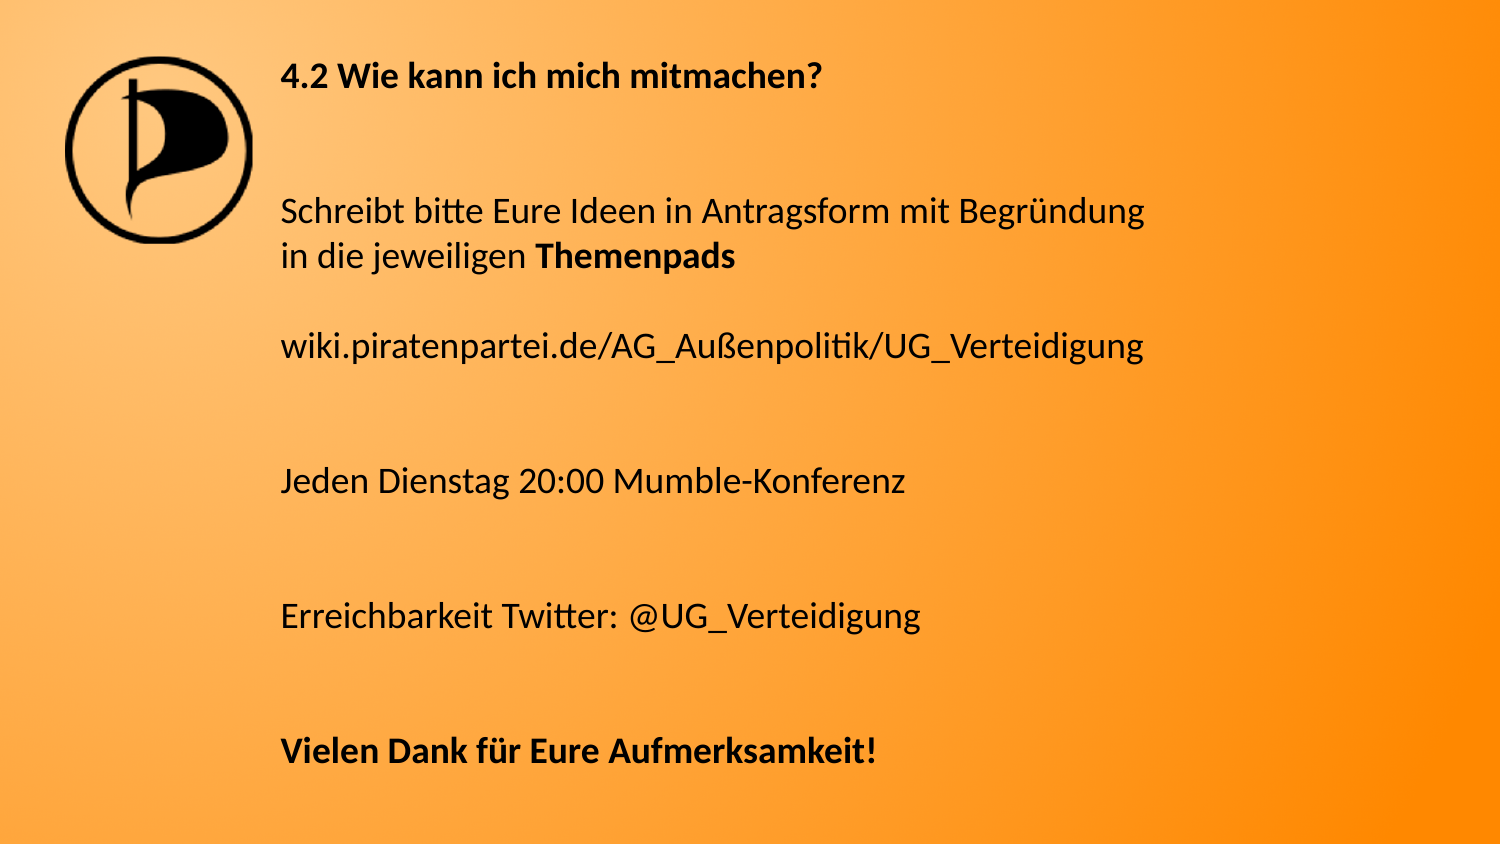

4.2 Wie kann ich mich mitmachen?
Schreibt bitte Eure Ideen in Antragsform mit Begründung
in die jeweiligen Themenpads
wiki.piratenpartei.de/AG_Außenpolitik/UG_Verteidigung
Jeden Dienstag 20:00 Mumble-Konferenz
Erreichbarkeit Twitter: @UG_Verteidigung
Vielen Dank für Eure Aufmerksamkeit!